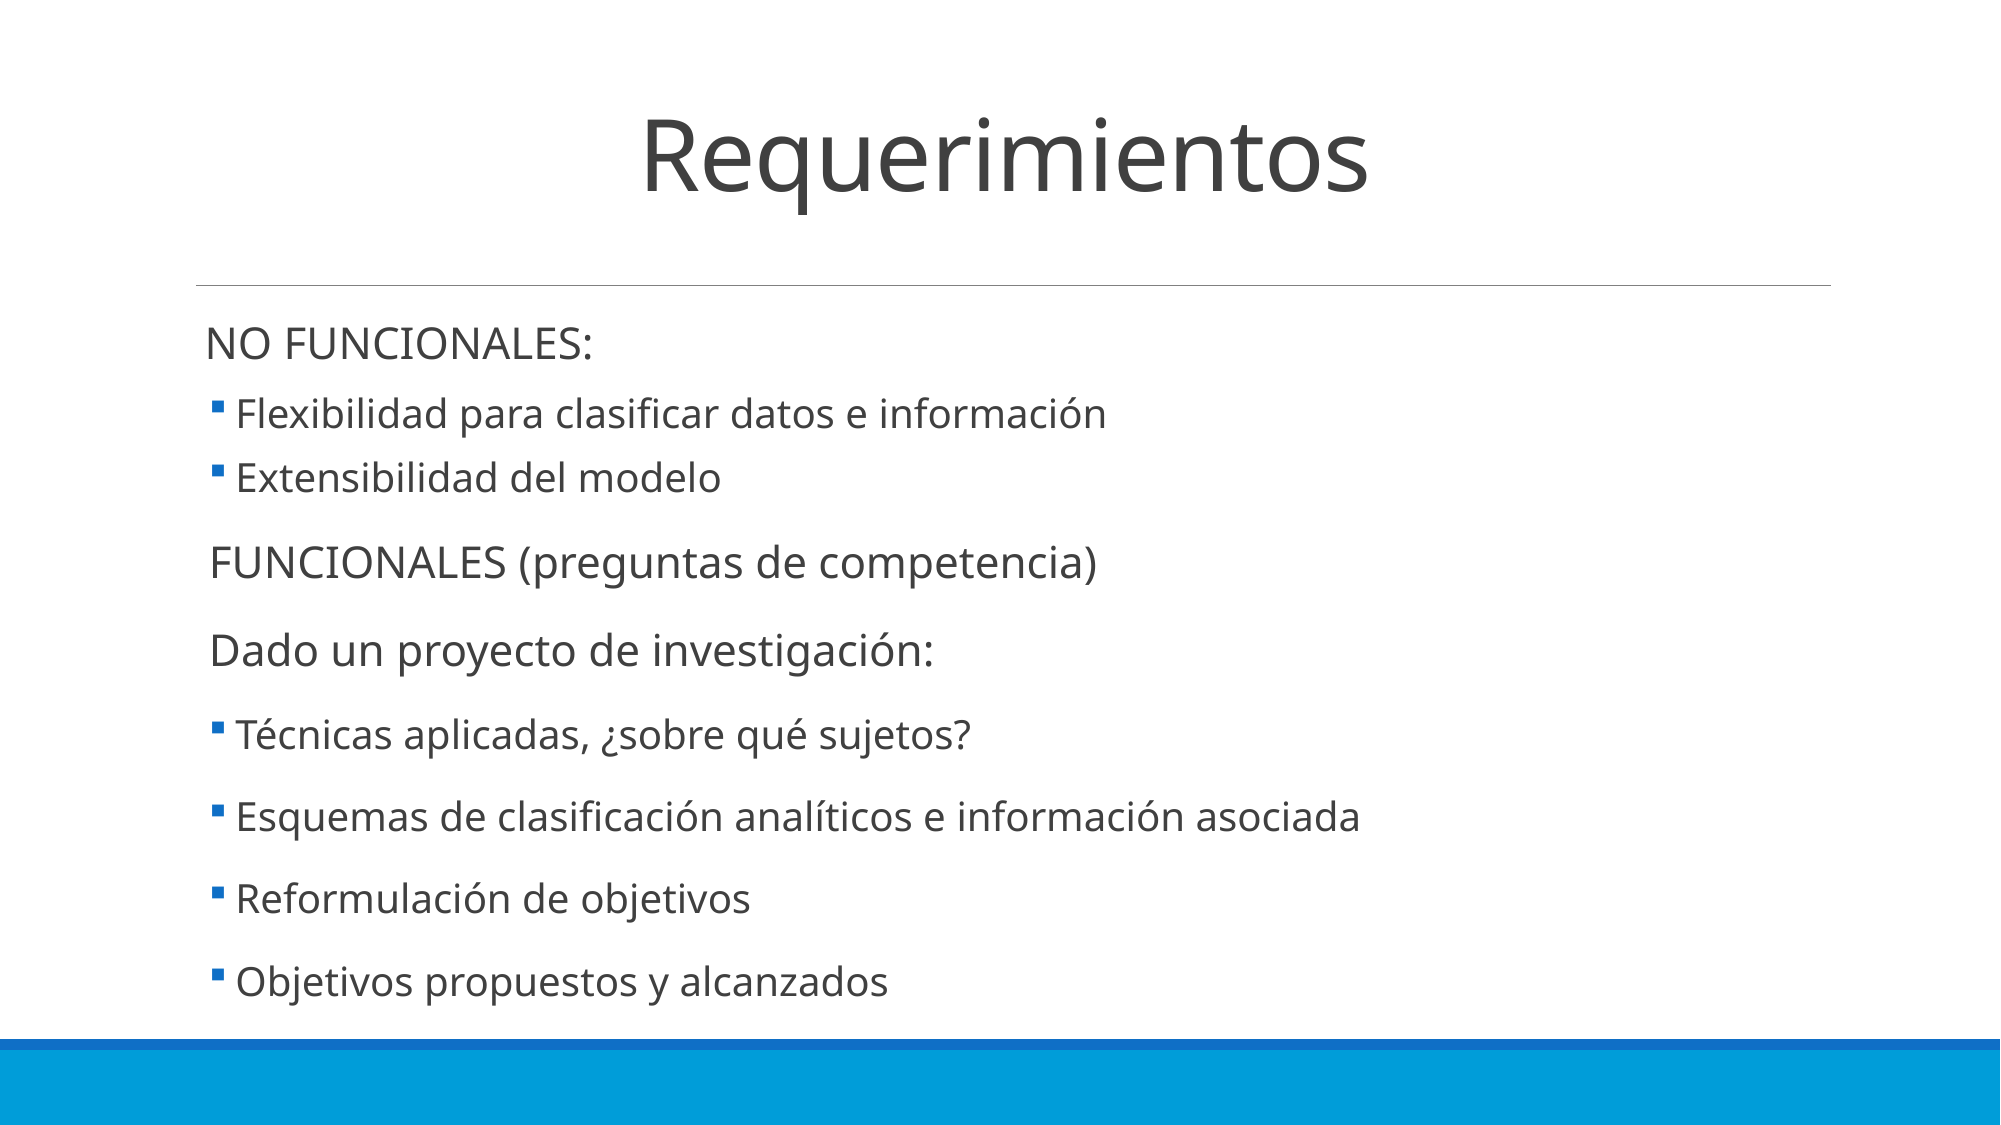

# Requerimientos
 NO FUNCIONALES:
Flexibilidad para clasificar datos e información
Extensibilidad del modelo
FUNCIONALES (preguntas de competencia)
Dado un proyecto de investigación:
Técnicas aplicadas, ¿sobre qué sujetos?
Esquemas de clasificación analíticos e información asociada
Reformulación de objetivos
Objetivos propuestos y alcanzados